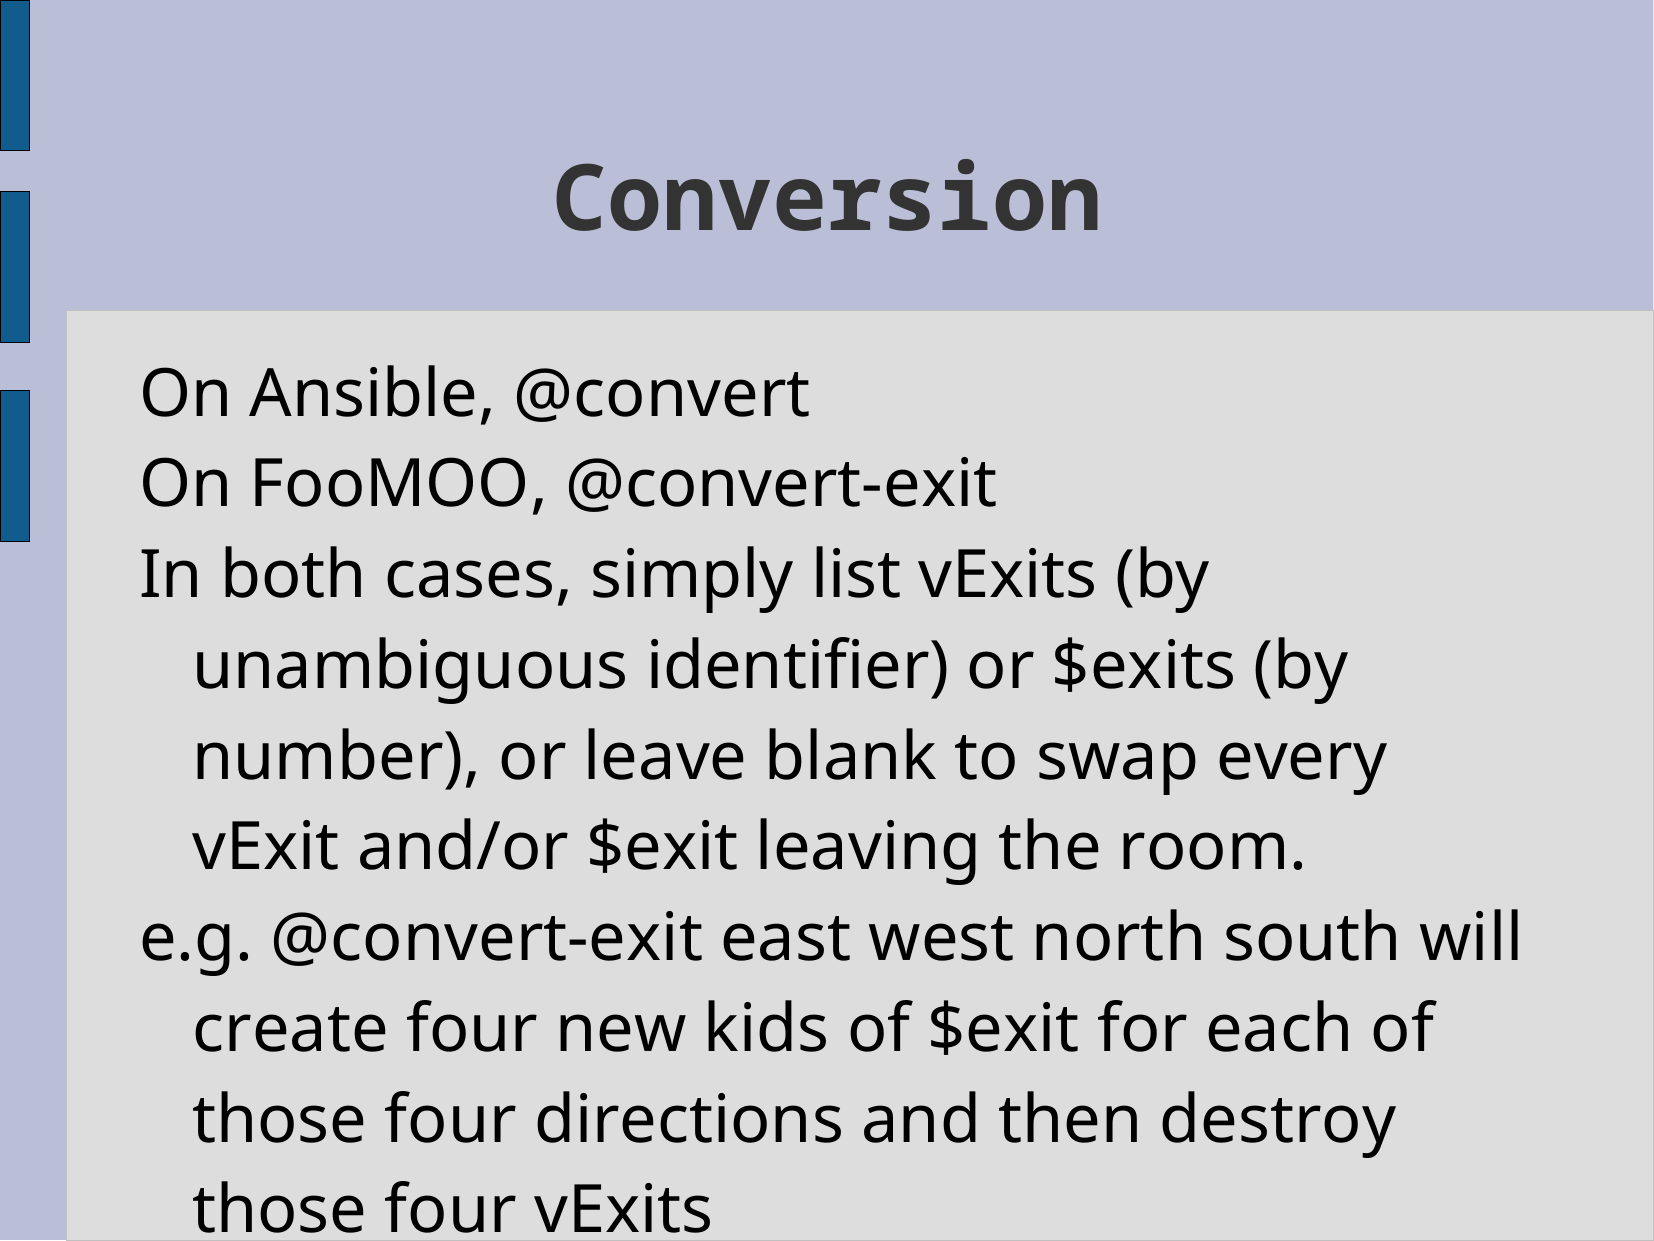

# Conversion
On Ansible, @convert
On FooMOO, @convert-exit
In both cases, simply list vExits (by unambiguous identifier) or $exits (by number), or leave blank to swap every vExit and/or $exit leaving the room.
e.g. @convert-exit east west north south will create four new kids of $exit for each of those four directions and then destroy those four vExits